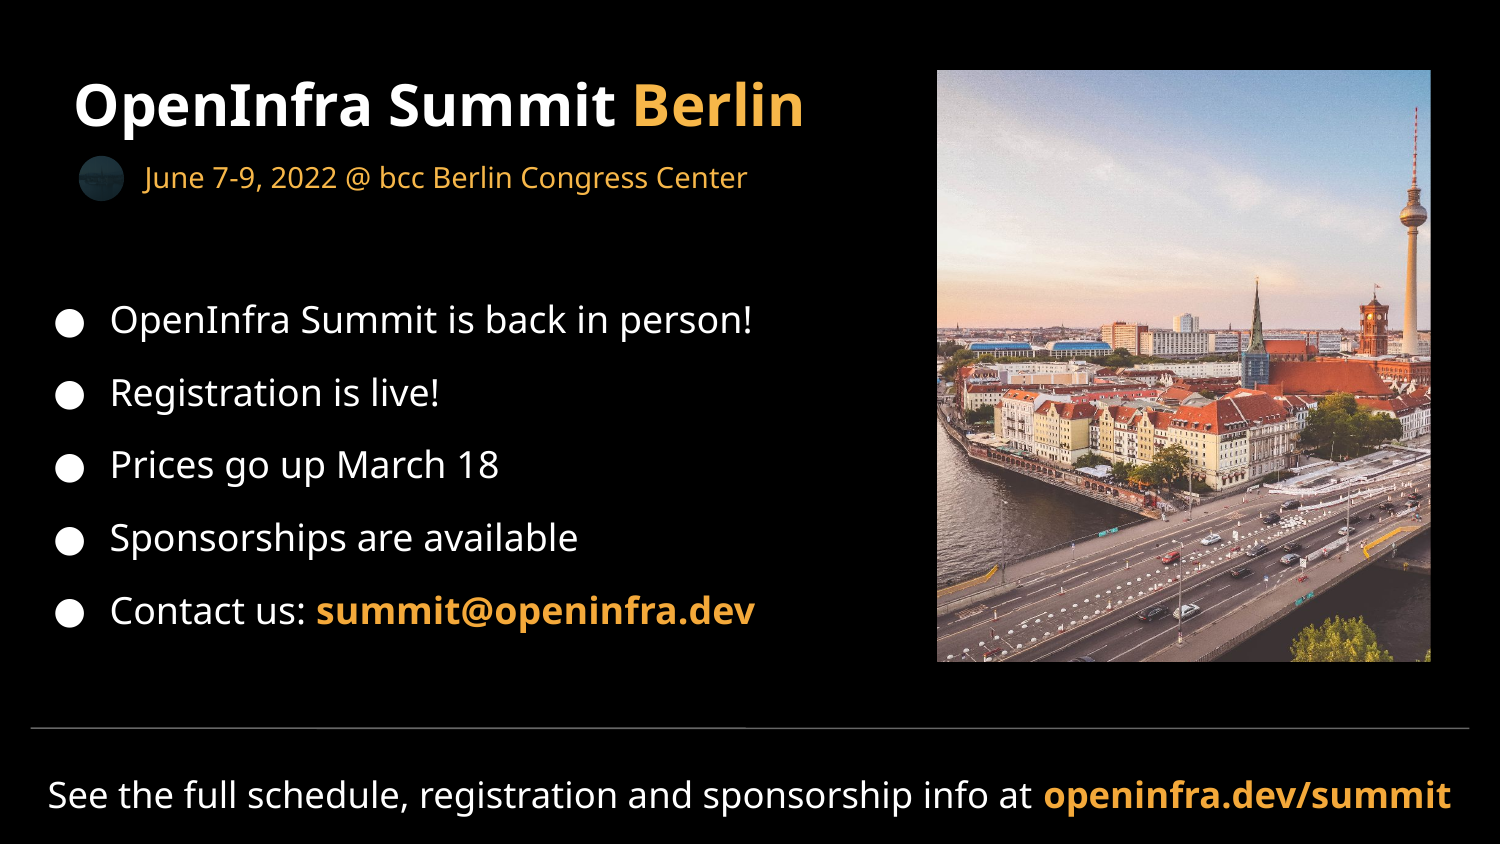

OpenInfra Summit Berlin
June 7-9, 2022 @ bcc Berlin Congress Center
OpenInfra Summit is back in person!
Registration is live!
Prices go up March 18
Sponsorships are available
Contact us: summit@openinfra.dev
See the full schedule, registration and sponsorship info at openinfra.dev/summit